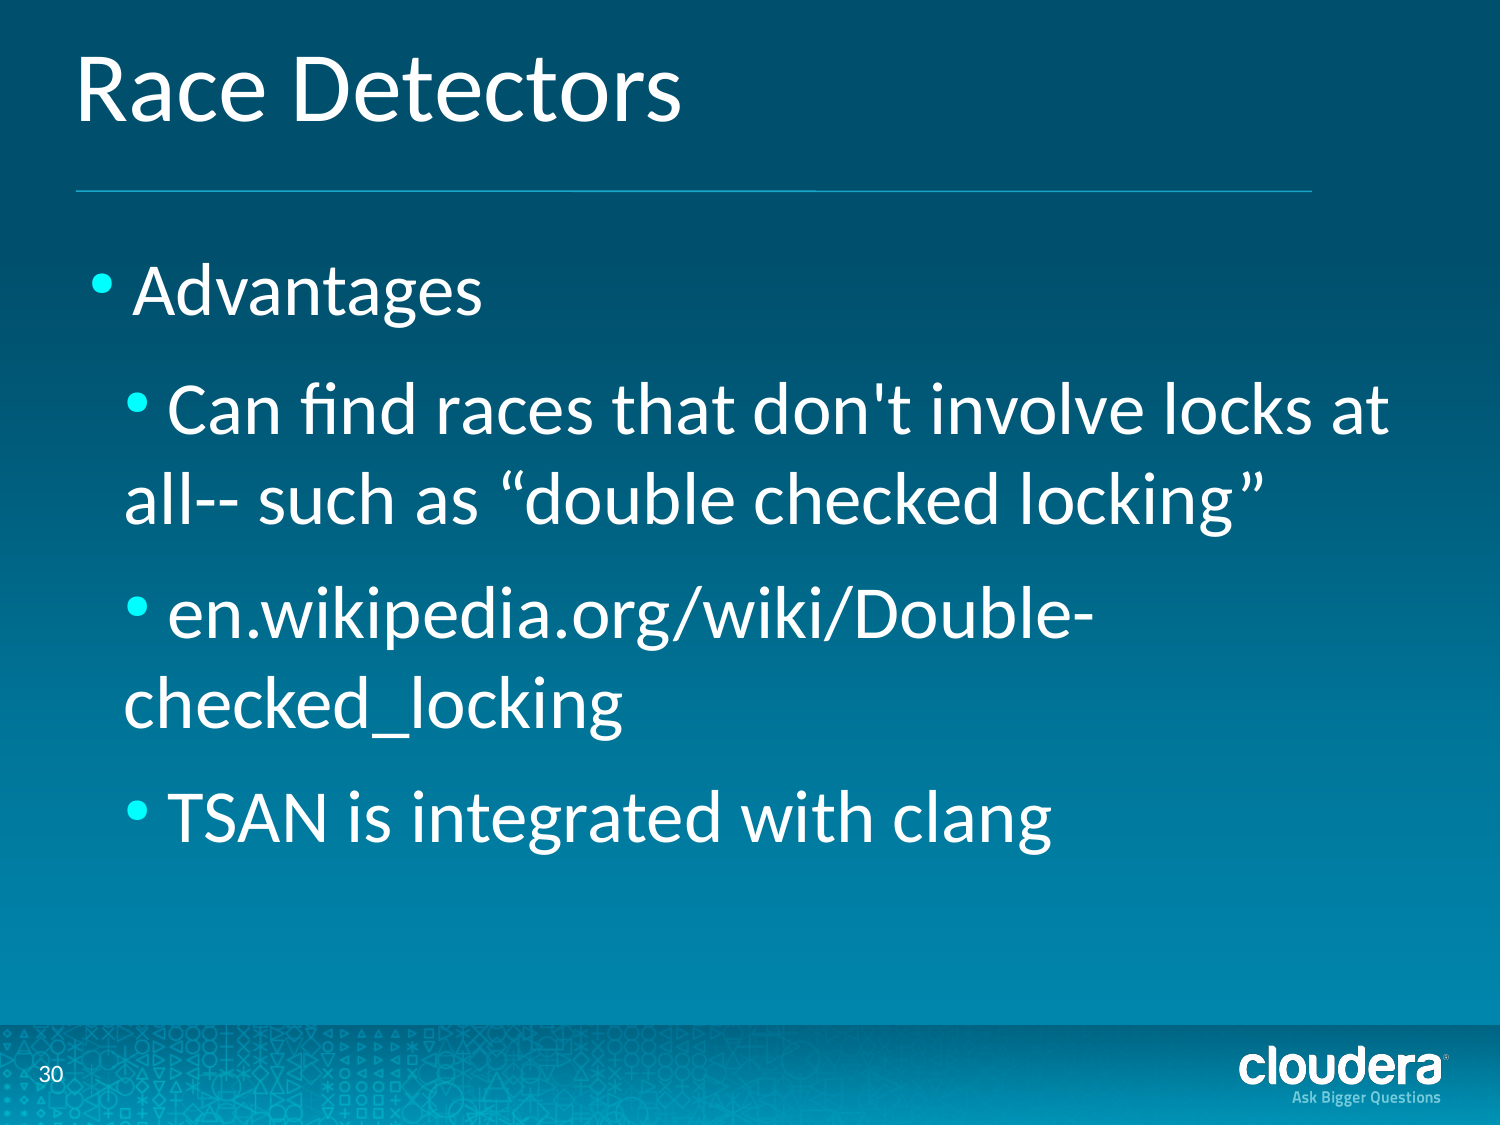

# Race Detectors
 Advantages
 Can find races that don't involve locks at all-- such as “double checked locking”
 en.wikipedia.org/wiki/Double-checked_locking‎
 TSAN is integrated with clang